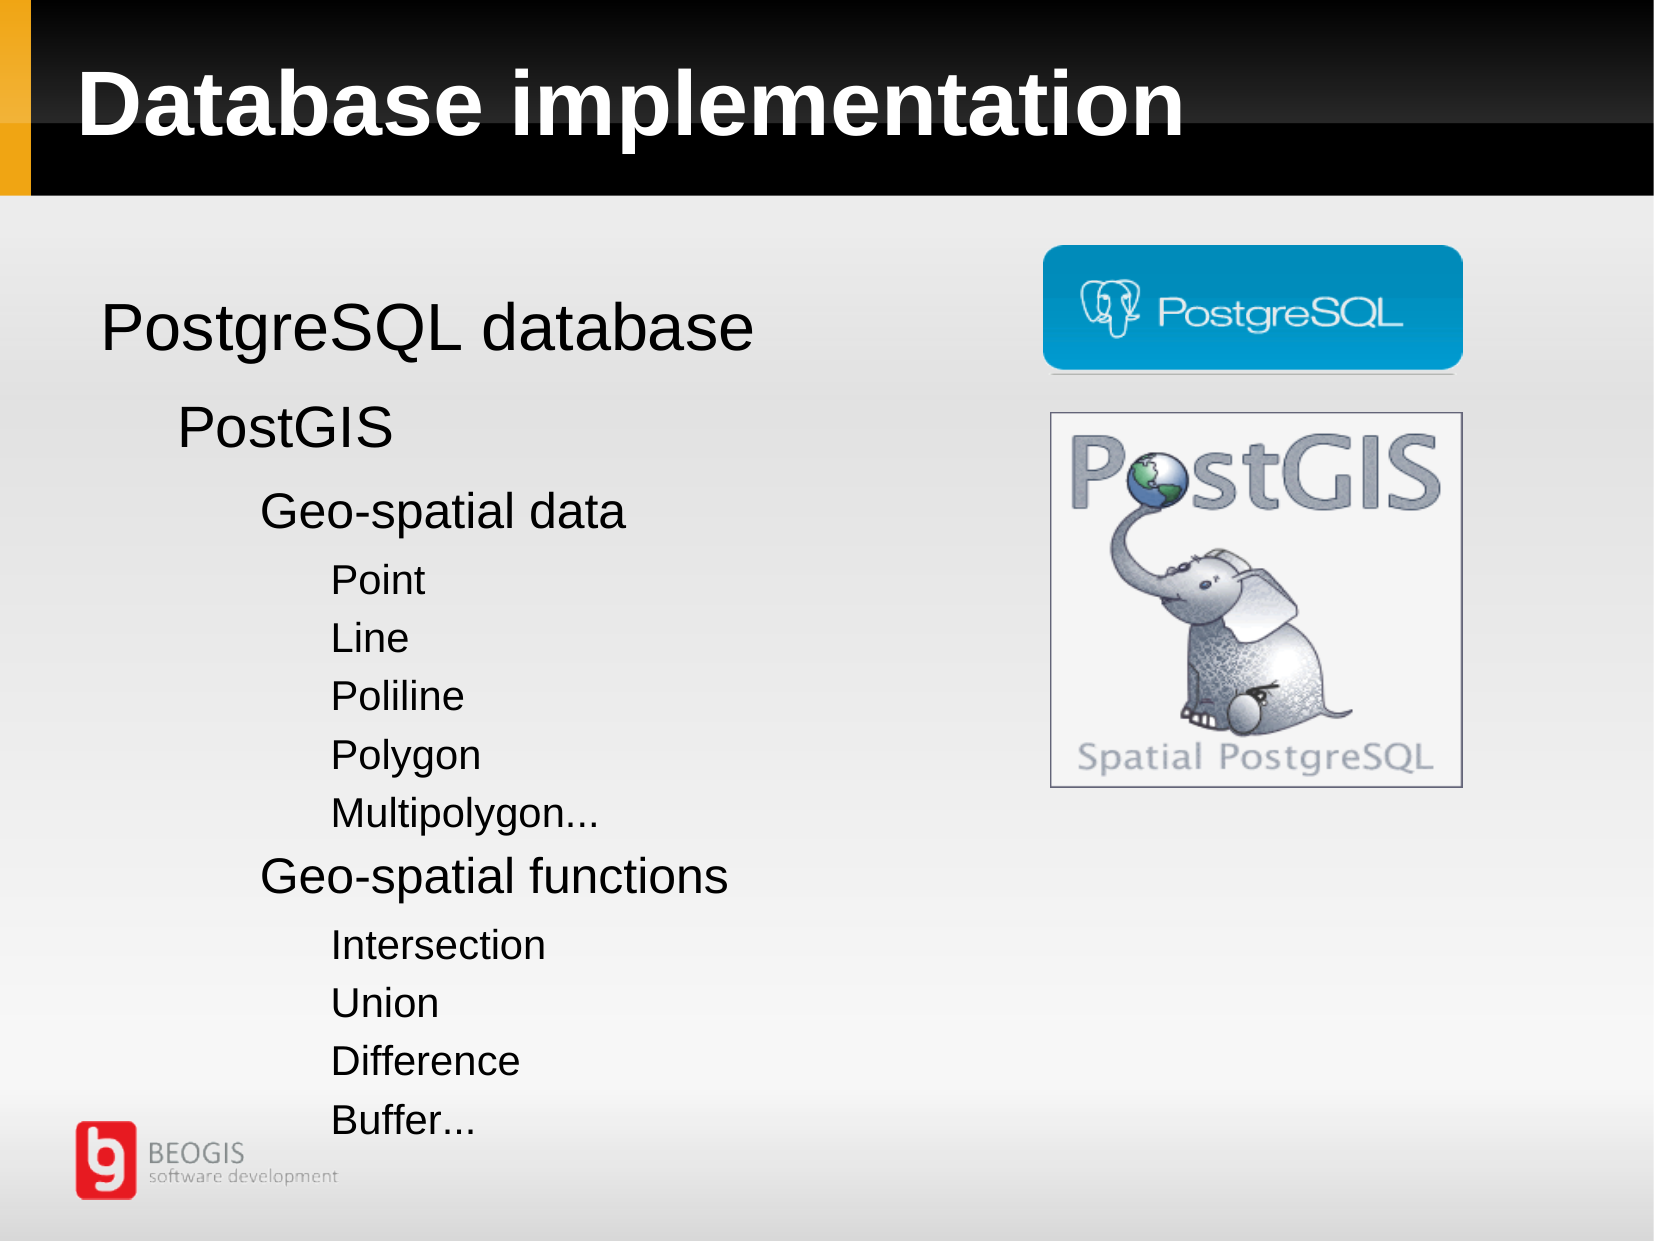

# Database implementation
PostgreSQL database
PostGIS
Geo-spatial data
Point
Line
Poliline
Polygon
Multipolygon...
Geo-spatial functions
Intersection
Union
Difference
Buffer...